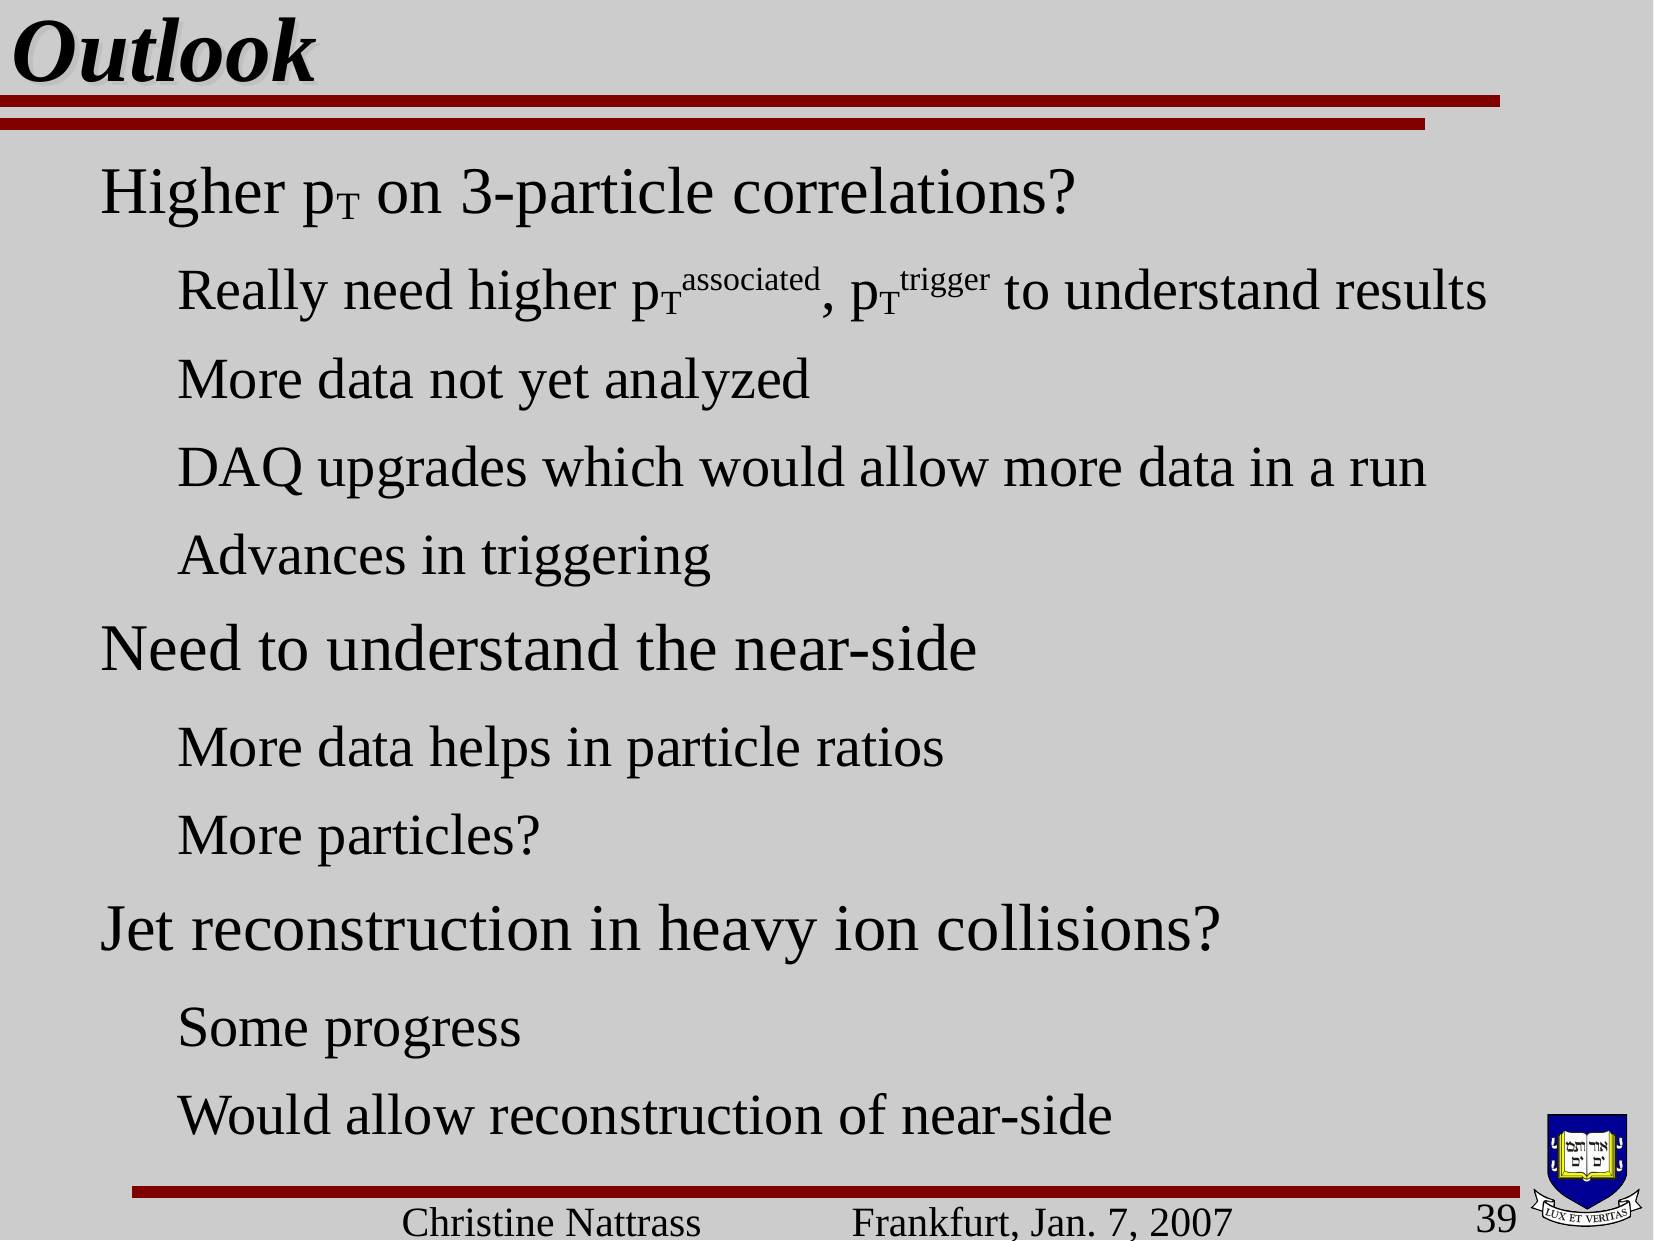

# Outlook
Higher pT on 3-particle correlations?
Really need higher pTassociated, pTtrigger to understand results
More data not yet analyzed
DAQ upgrades which would allow more data in a run
Advances in triggering
Need to understand the near-side
More data helps in particle ratios
More particles?
Jet reconstruction in heavy ion collisions?
Some progress
Would allow reconstruction of near-side